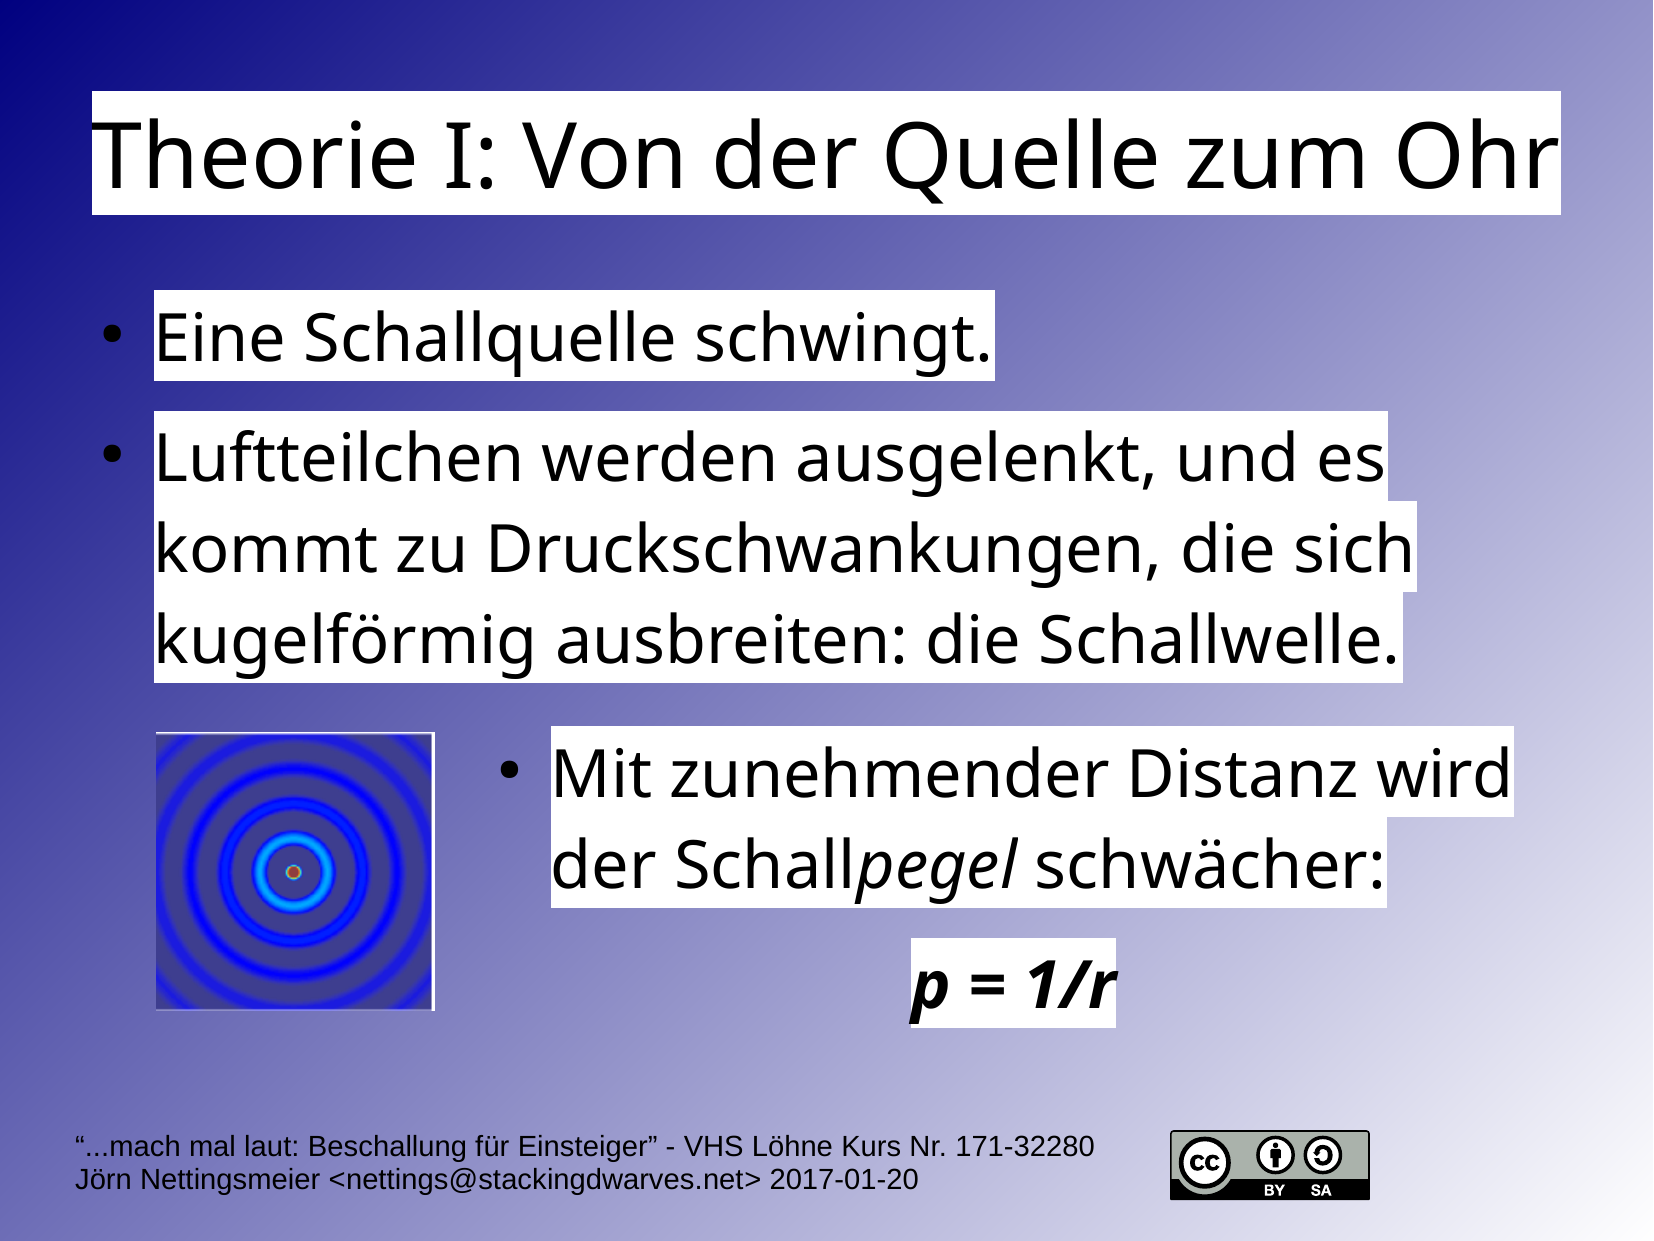

Theorie I: Von der Quelle zum Ohr
# Eine Schallquelle schwingt.
Luftteilchen werden ausgelenkt, und es kommt zu Druckschwankungen, die sich kugelförmig ausbreiten: die Schallwelle.
Mit zunehmender Distanz wird der Schallpegel schwächer:
p = 1/r